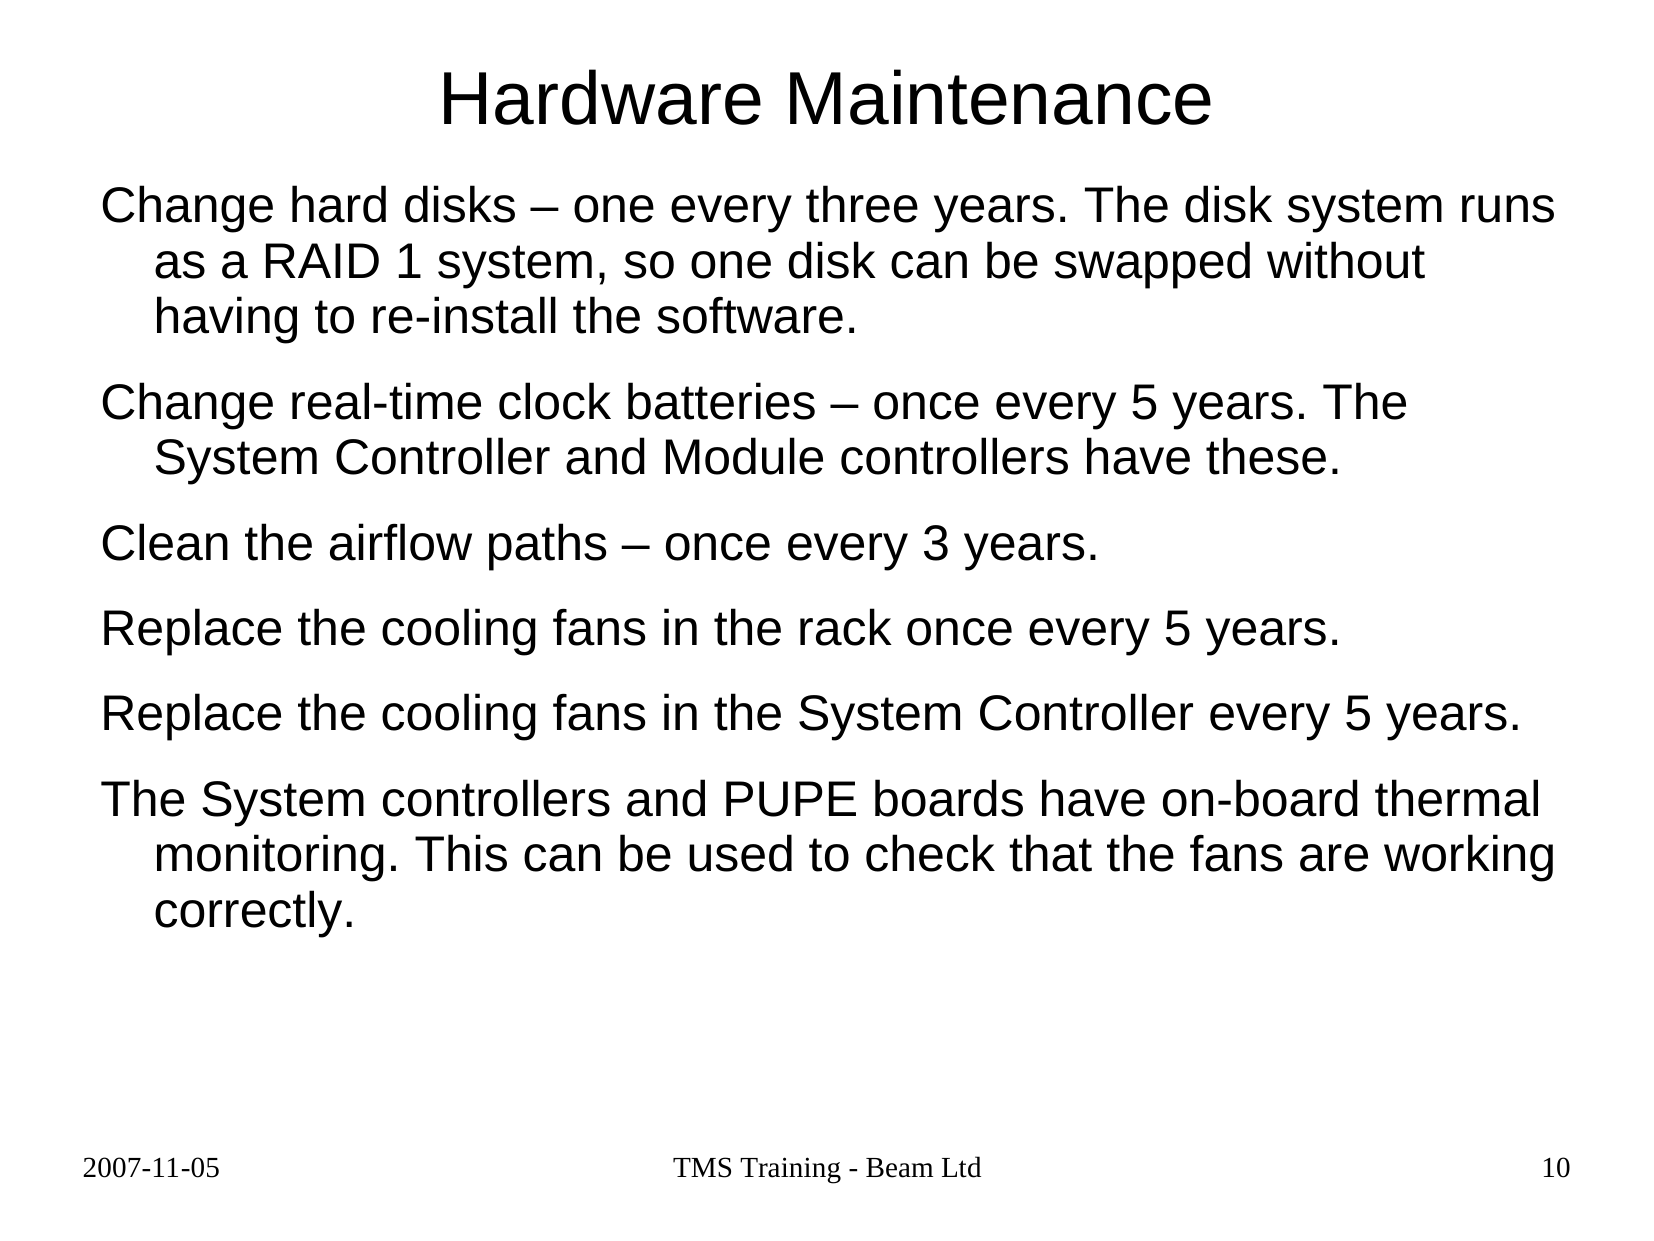

# Hardware Maintenance
Change hard disks – one every three years. The disk system runs as a RAID 1 system, so one disk can be swapped without having to re-install the software.
Change real-time clock batteries – once every 5 years. The System Controller and Module controllers have these.
Clean the airflow paths – once every 3 years.
Replace the cooling fans in the rack once every 5 years.
Replace the cooling fans in the System Controller every 5 years.
The System controllers and PUPE boards have on-board thermal monitoring. This can be used to check that the fans are working correctly.
10